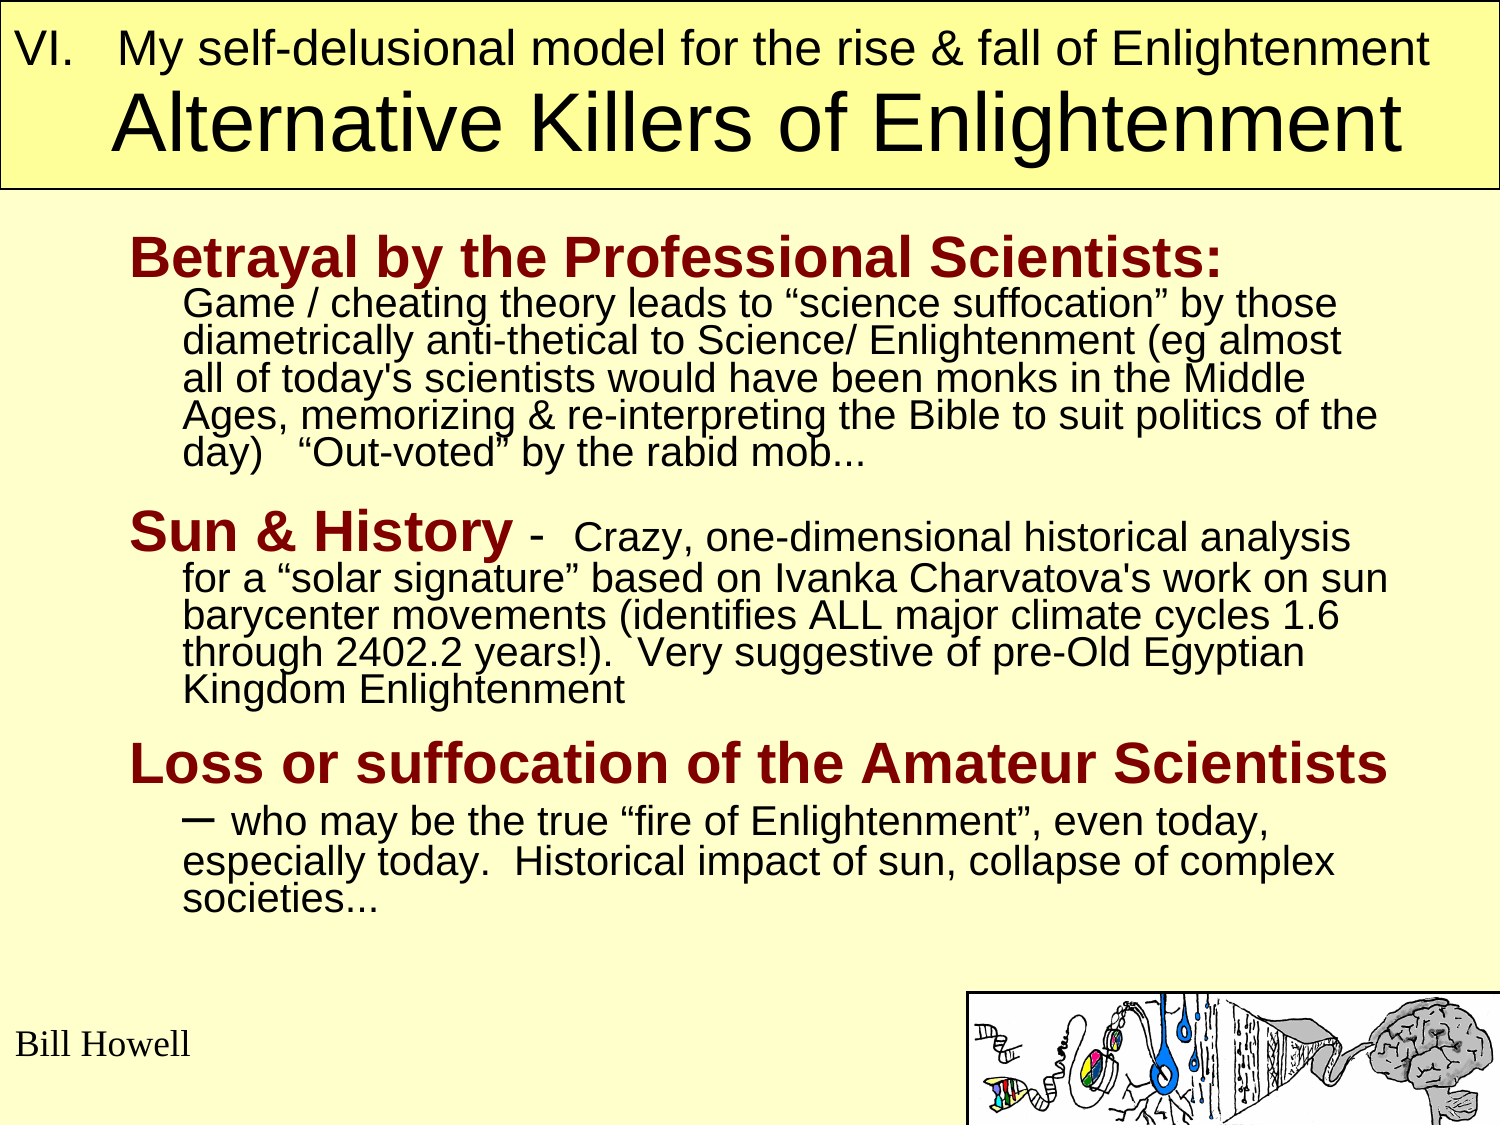

# VI. My self-delusional model for the rise & fall of Enlightenment Alternative Killers of Enlightenment
Betrayal by the Professional Scientists: Game / cheating theory leads to “science suffocation” by those diametrically anti-thetical to Science/ Enlightenment (eg almost all of today's scientists would have been monks in the Middle Ages, memorizing & re-interpreting the Bible to suit politics of the day) “Out-voted” by the rabid mob...
Sun & History - Crazy, one-dimensional historical analysis for a “solar signature” based on Ivanka Charvatova's work on sun barycenter movements (identifies ALL major climate cycles 1.6 through 2402.2 years!). Very suggestive of pre-Old Egyptian Kingdom Enlightenment
Loss or suffocation of the Amateur Scientists – who may be the true “fire of Enlightenment”, even today, especially today. Historical impact of sun, collapse of complex societies...
Bill Howell